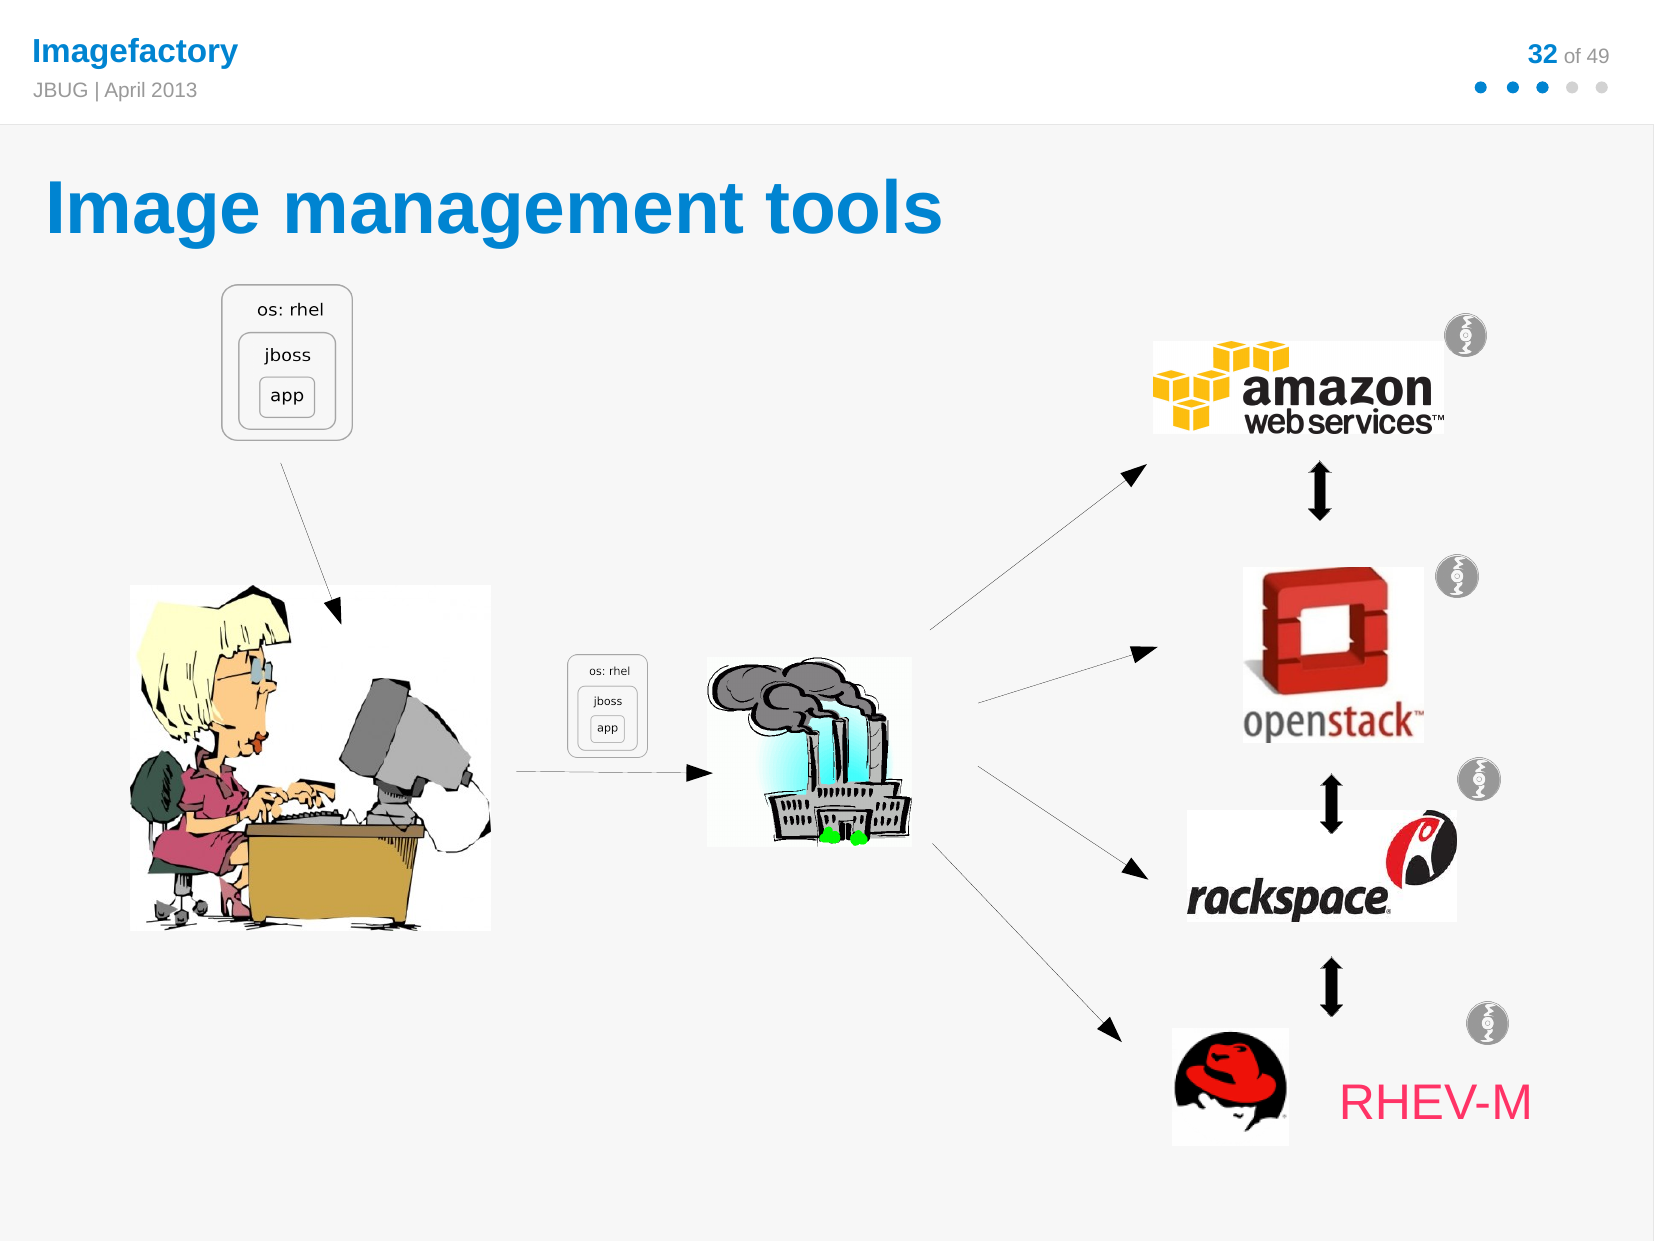

 of 49
Imagefactory
JBUG | April 2013
# Image management tools
RHEV-M